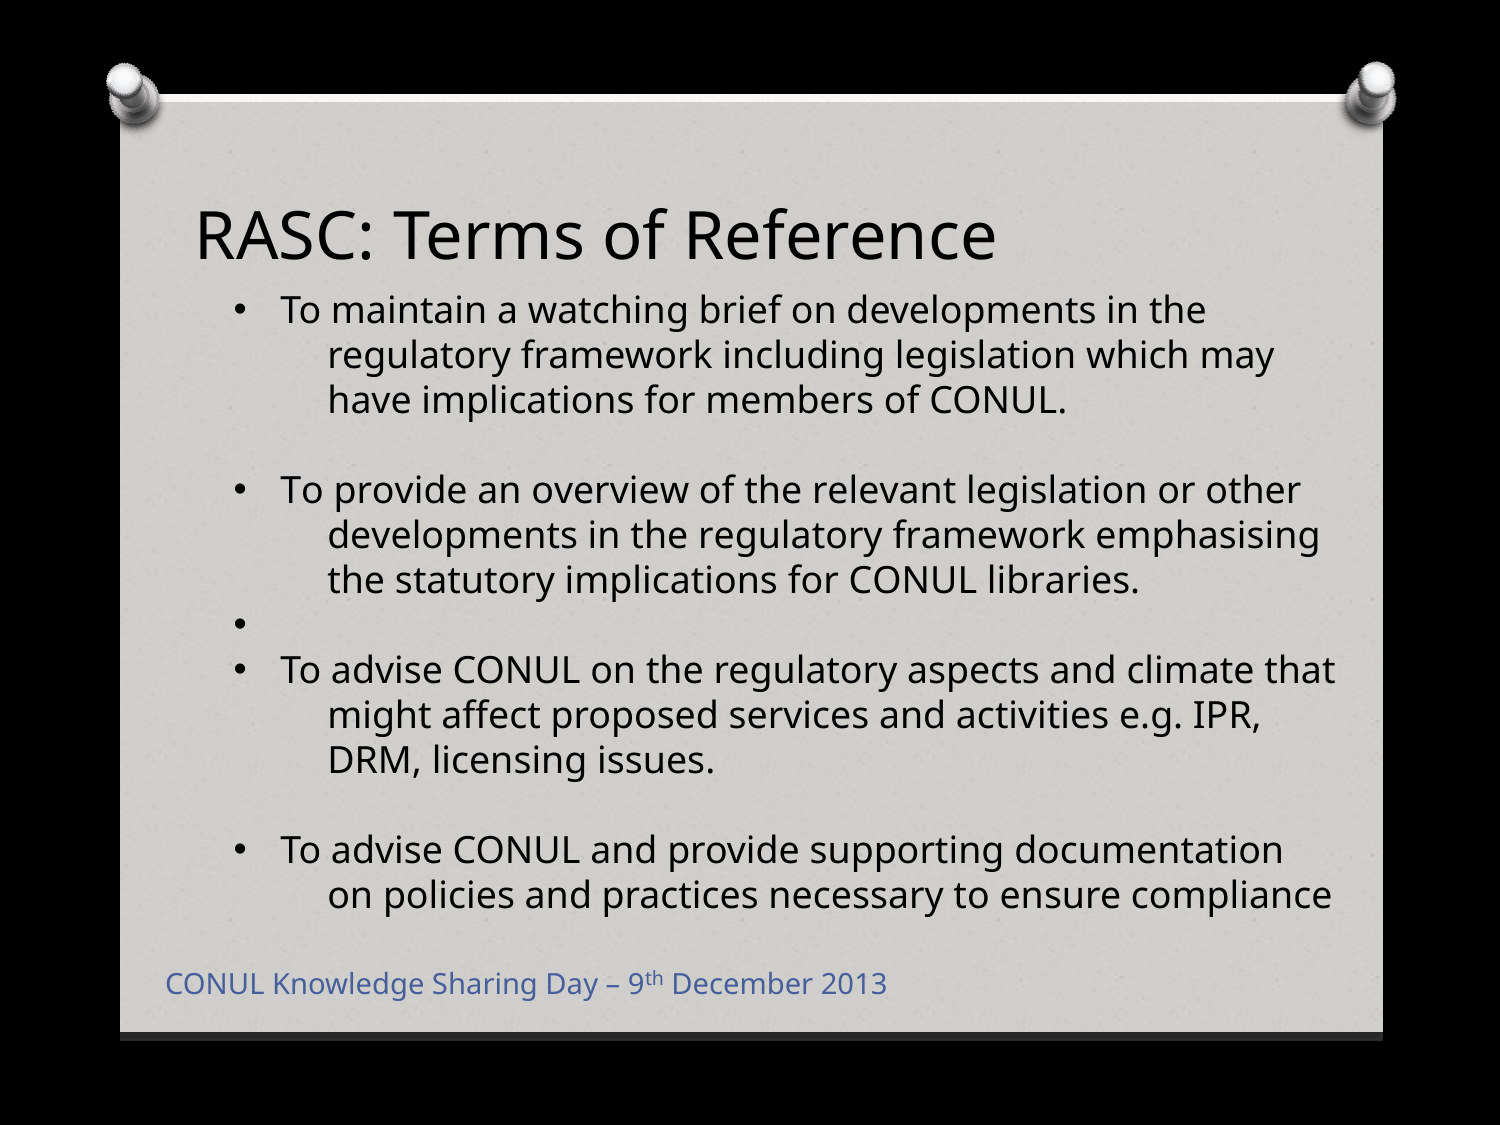

# RASC: Terms of Reference
To maintain a watching brief on developments in the regulatory framework including legislation which may have implications for members of CONUL.
To provide an overview of the relevant legislation or other developments in the regulatory framework emphasising the statutory implications for CONUL libraries.
To advise CONUL on the regulatory aspects and climate that might affect proposed services and activities e.g. IPR, DRM, licensing issues.
To advise CONUL and provide supporting documentation on policies and practices necessary to ensure compliance
CONUL Knowledge Sharing Day – 9th December 2013